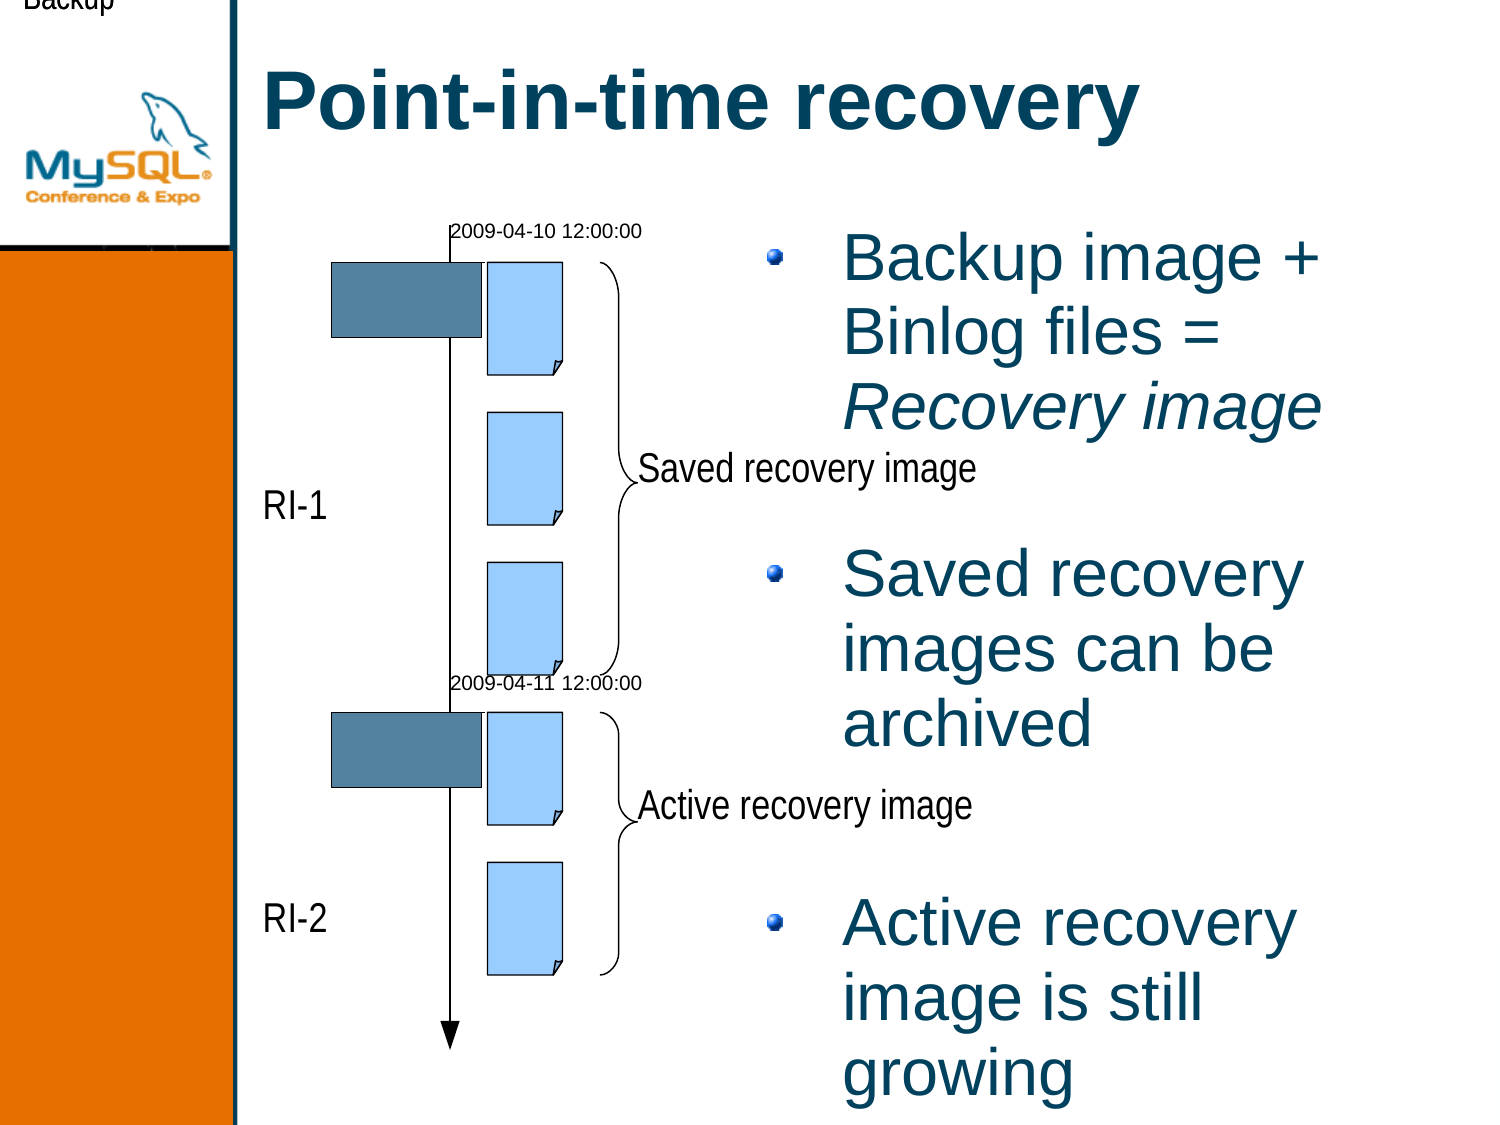

Backup
Backup
# Point-in-time recovery
Backup image + Binlog files = Recovery image
Saved recovery images can be archived
Active recovery image is still growing
2009-04-10 12:00:00
Saved recovery image
RI-1
2009-04-11 12:00:00
Active recovery image
RI-2